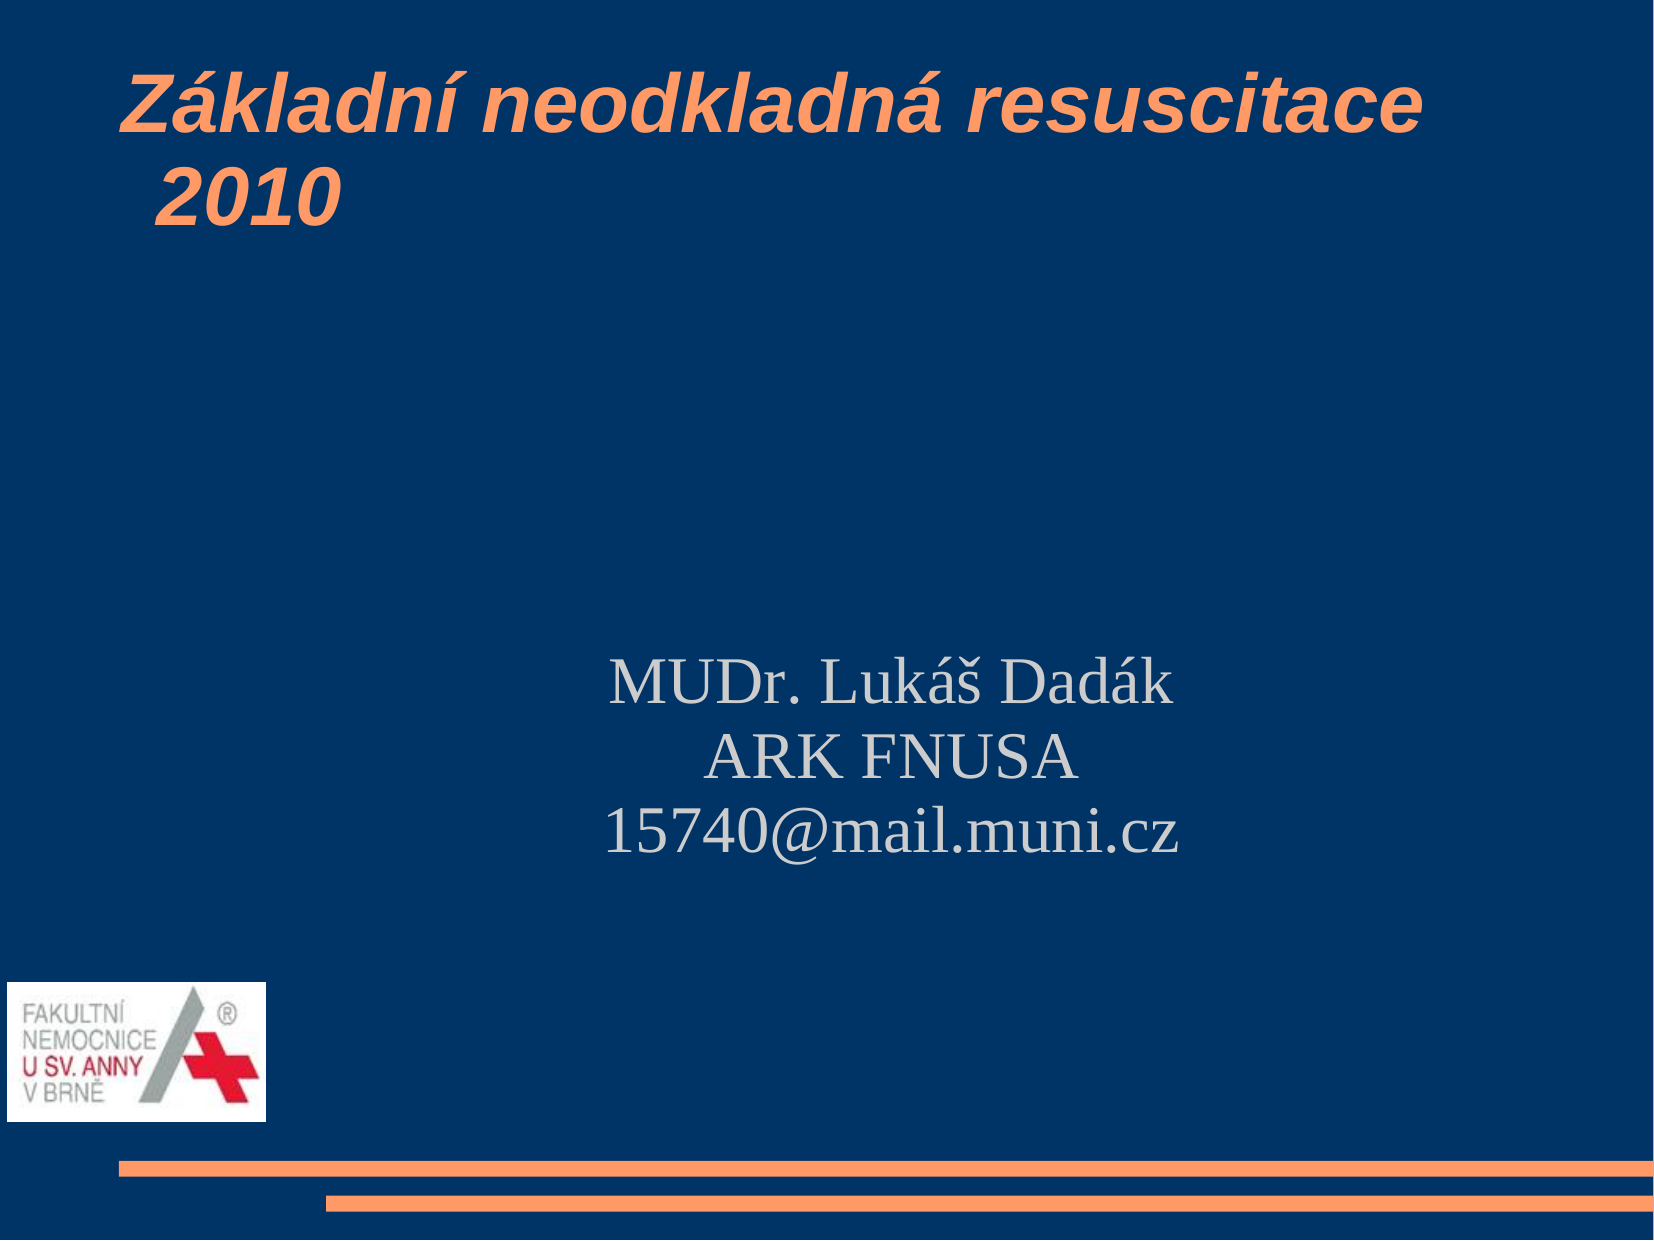

# Základní neodkladná resuscitace 2010
MUDr. Lukáš Dadák
ARK FNUSA
15740@mail.muni.cz